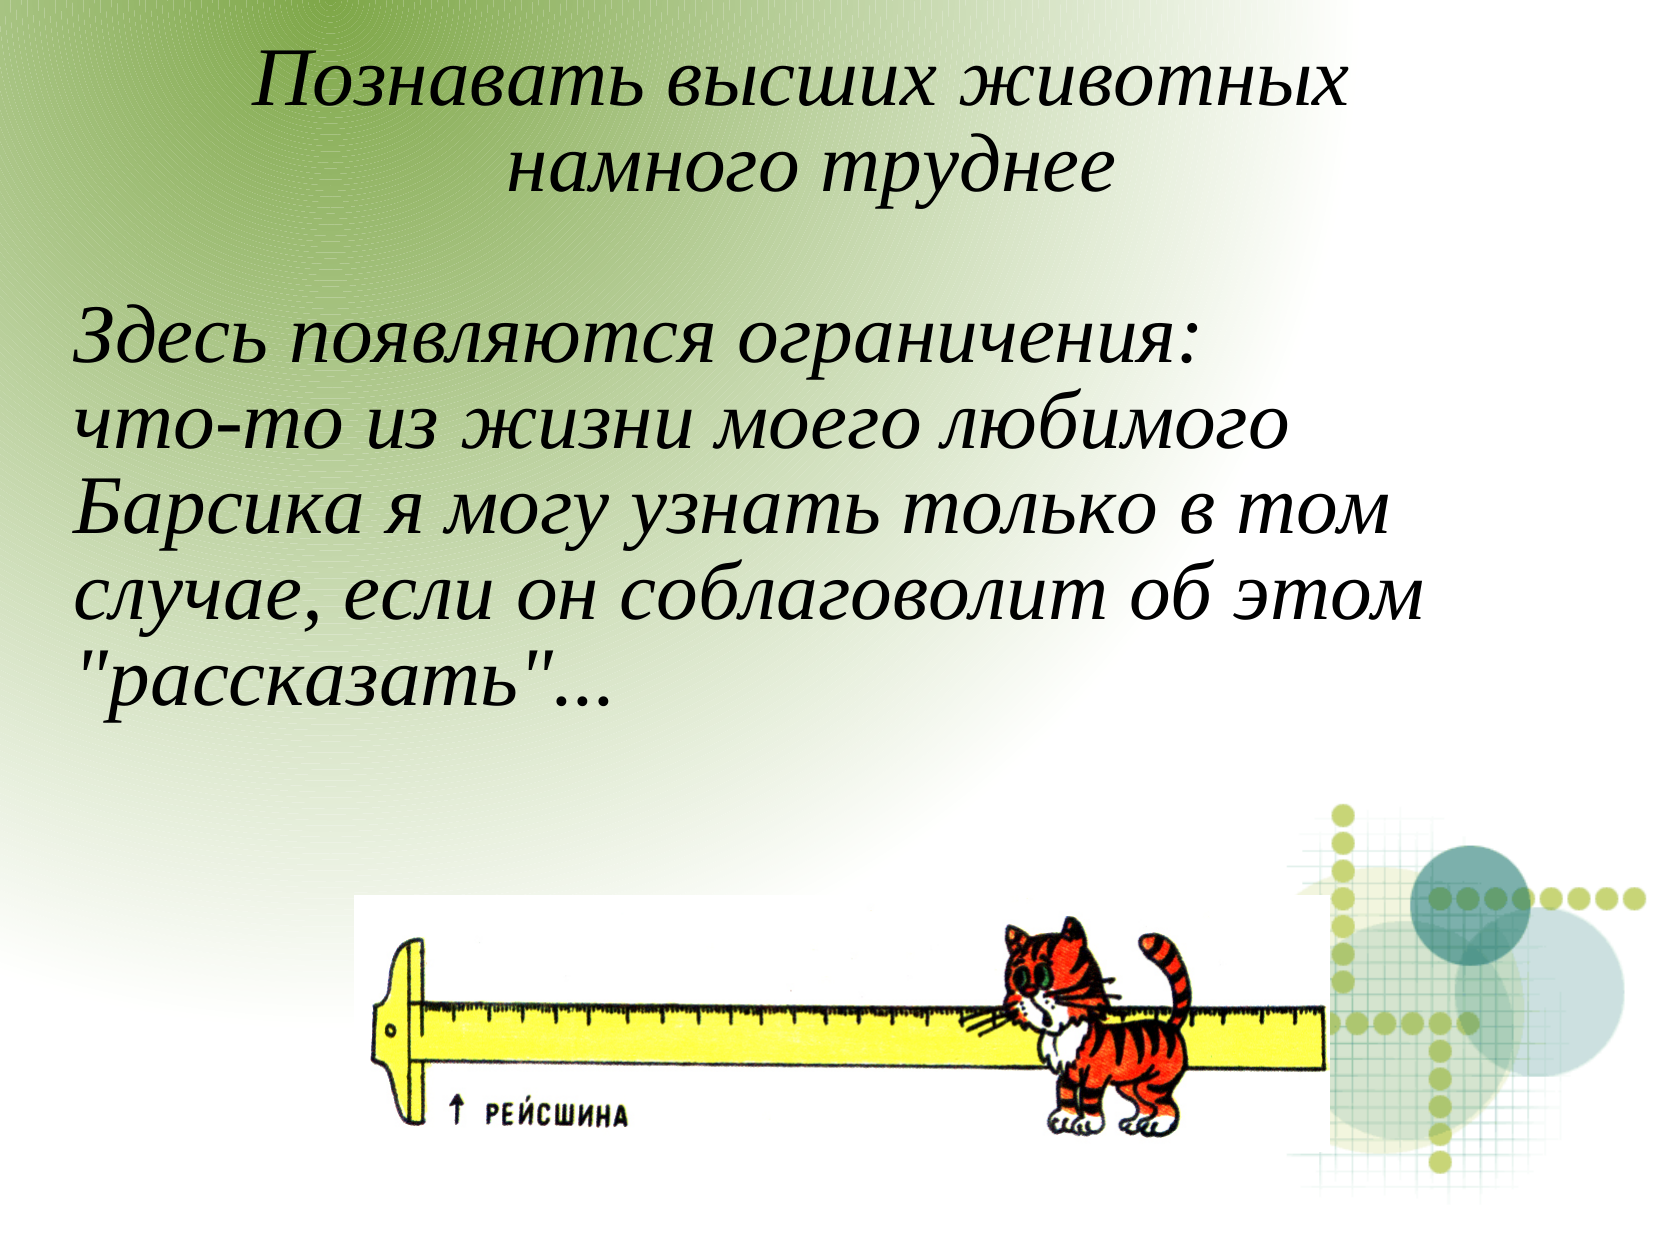

Познавать высших животных
намного труднее
Здесь появляются ограничения:
что-то из жизни моего любимого
Барсика я могу узнать только в том случае, если он соблаговолит об этом "рассказать"...